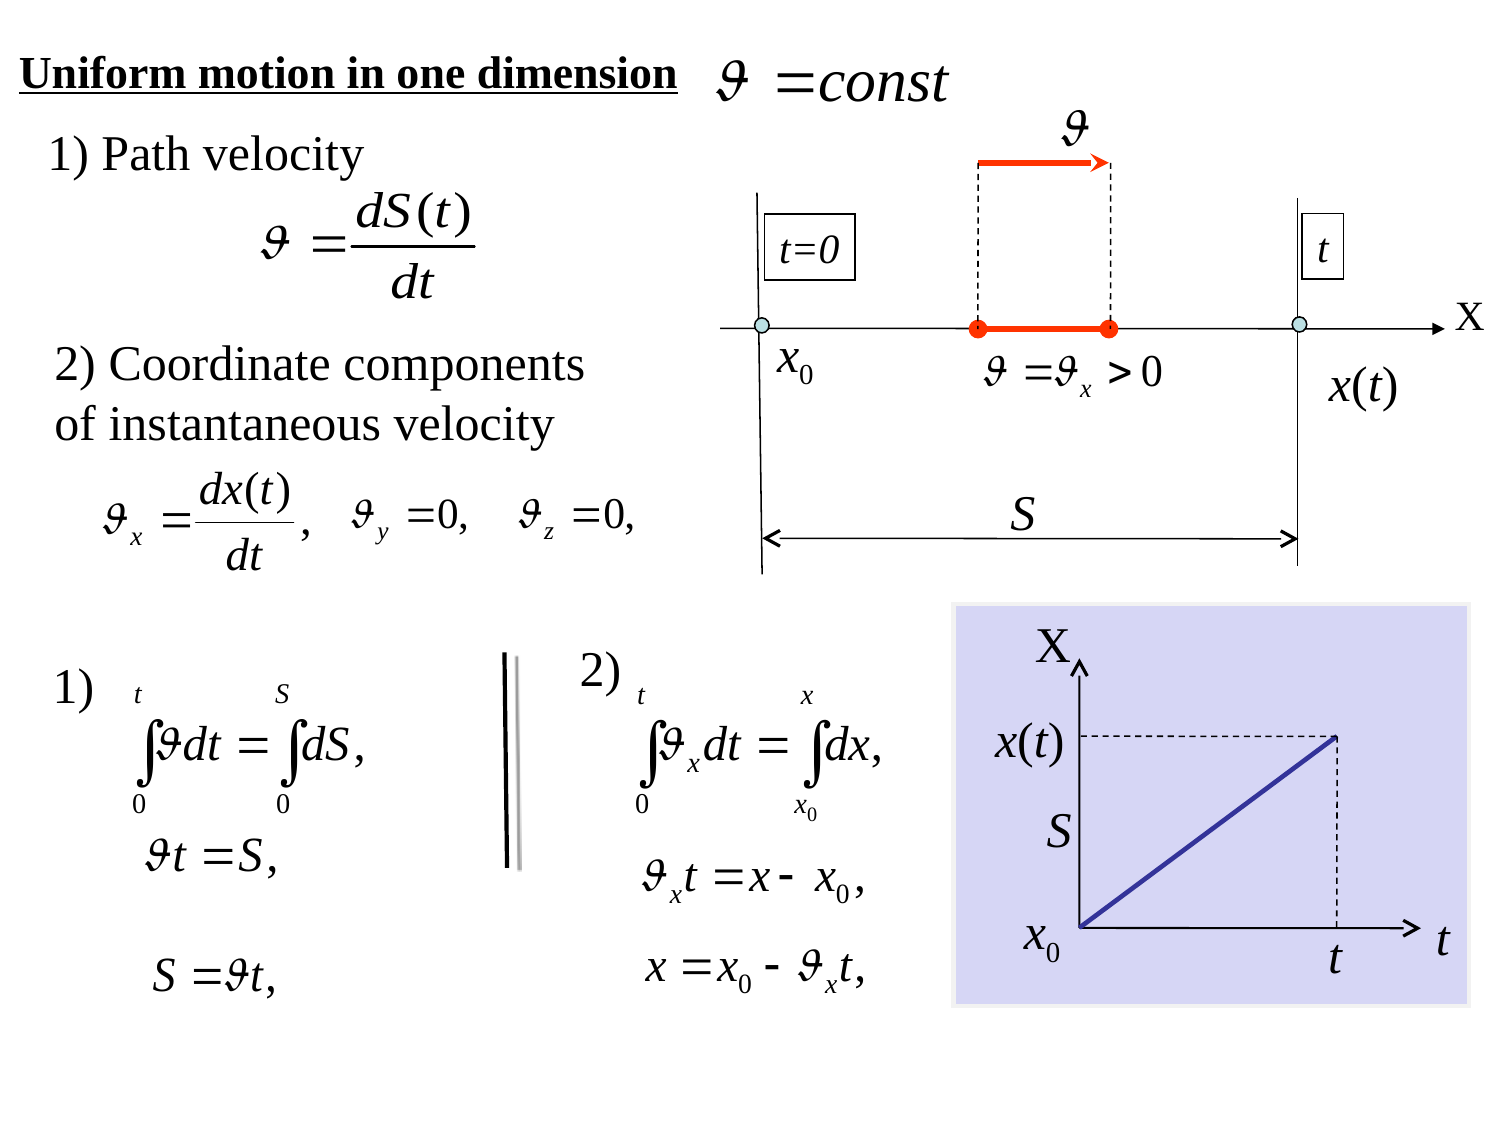

Uniform motion in one dimension
t
t=0
x0
x(t)
S
X
1) Path velocity
2) Coordinate components
of instantaneous velocity
X
x(t)
S
x0
t
t
2)
1)